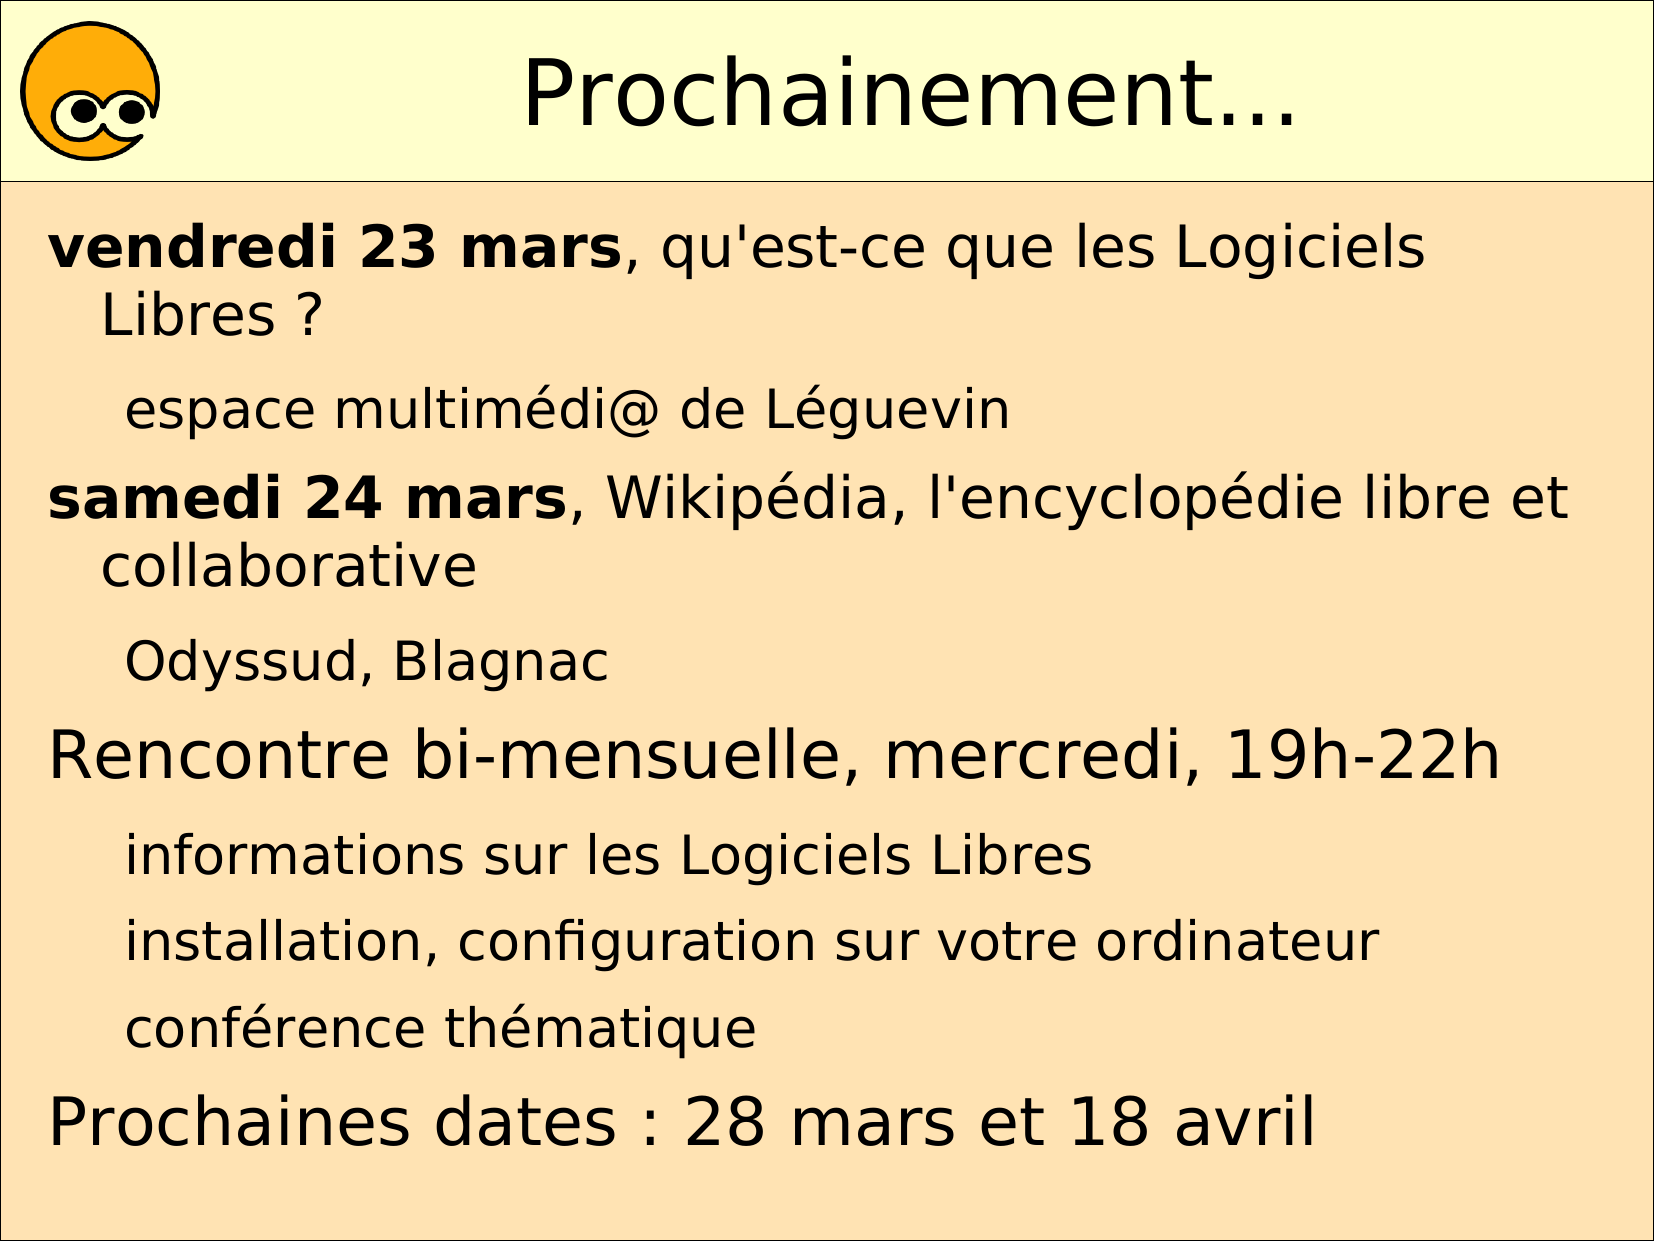

# Prochainement...
vendredi 23 mars, qu'est-ce que les Logiciels Libres ?
espace multimédi@ de Léguevin
samedi 24 mars, Wikipédia, l'encyclopédie libre et collaborative
Odyssud, Blagnac
Rencontre bi-mensuelle, mercredi, 19h-22h
informations sur les Logiciels Libres
installation, configuration sur votre ordinateur
conférence thématique
Prochaines dates : 28 mars et 18 avril